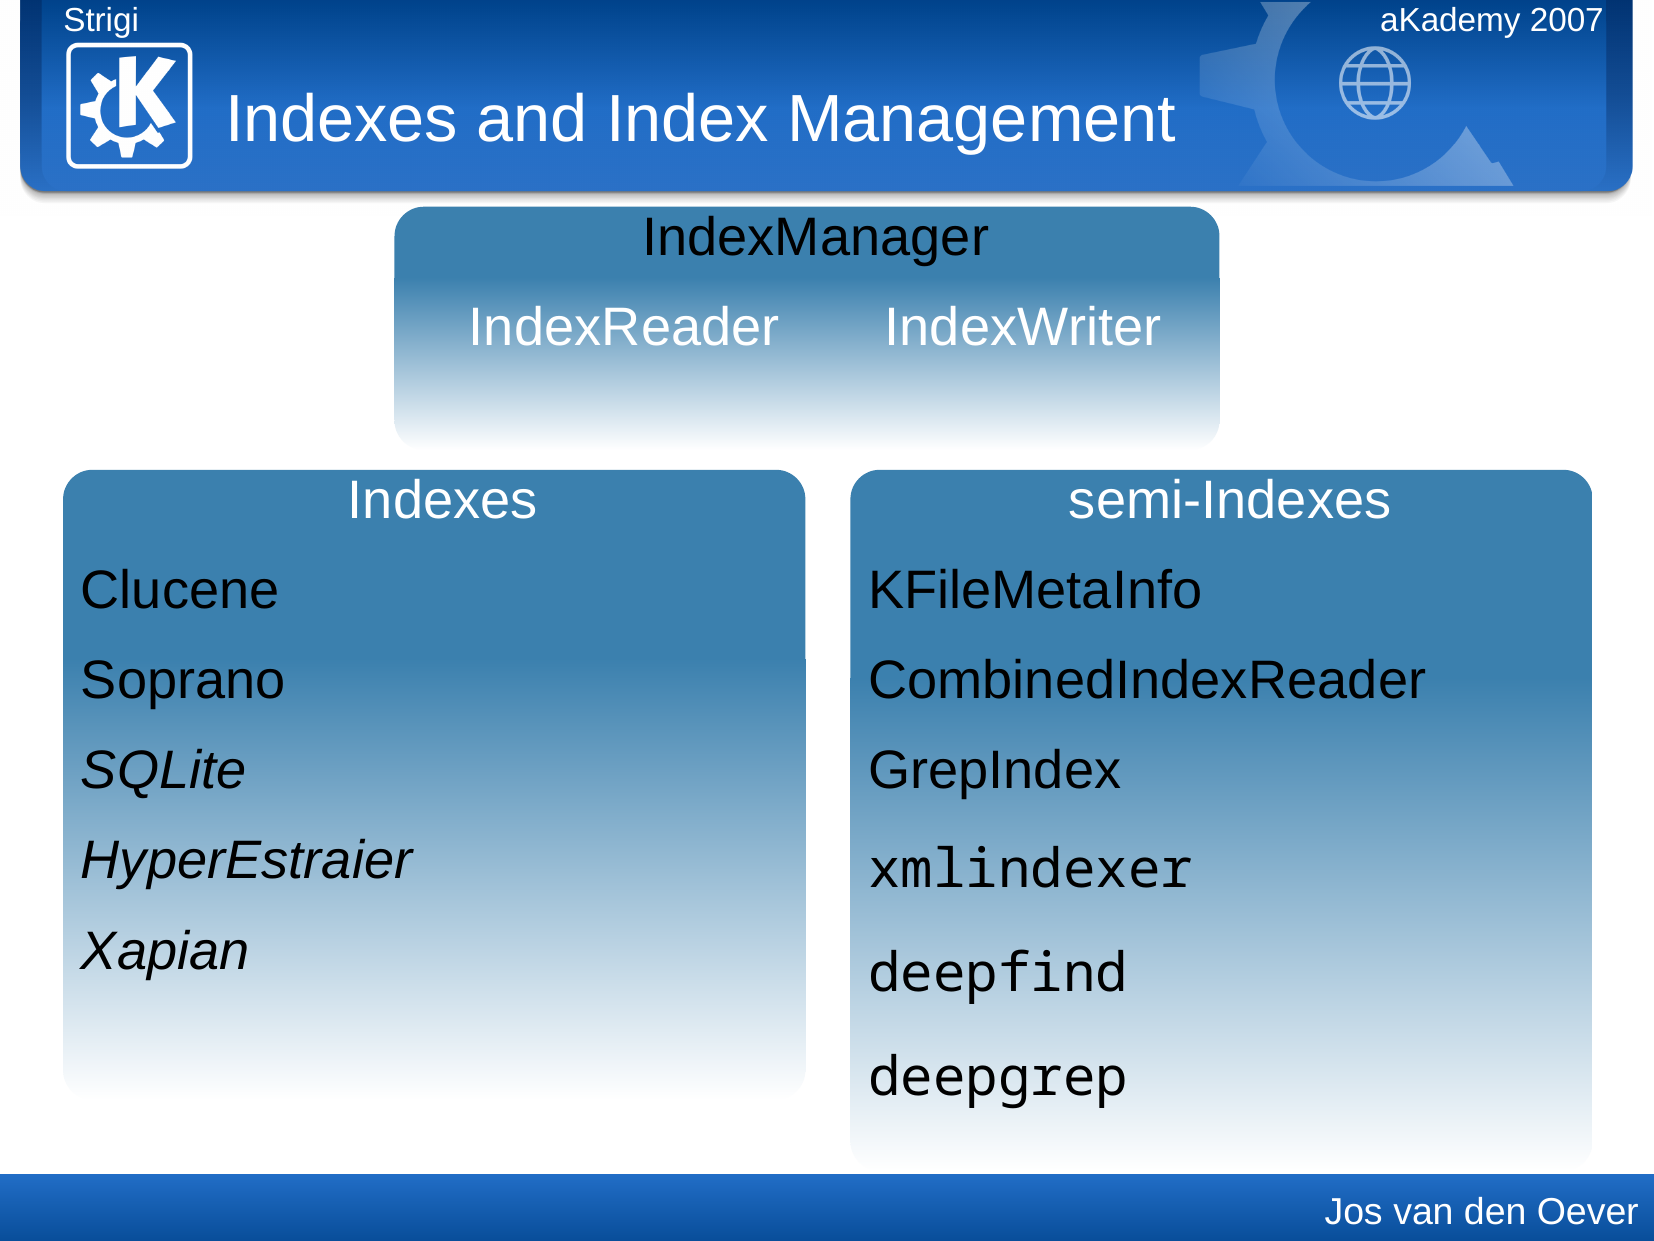

# Indexes and Index Management
IndexManager
IndexReader IndexWriter
Indexes
Clucene
Soprano
SQLite
HyperEstraier
Xapian
semi-Indexes
KFileMetaInfo
CombinedIndexReader
GrepIndex
xmlindexer
deepfind
deepgrep